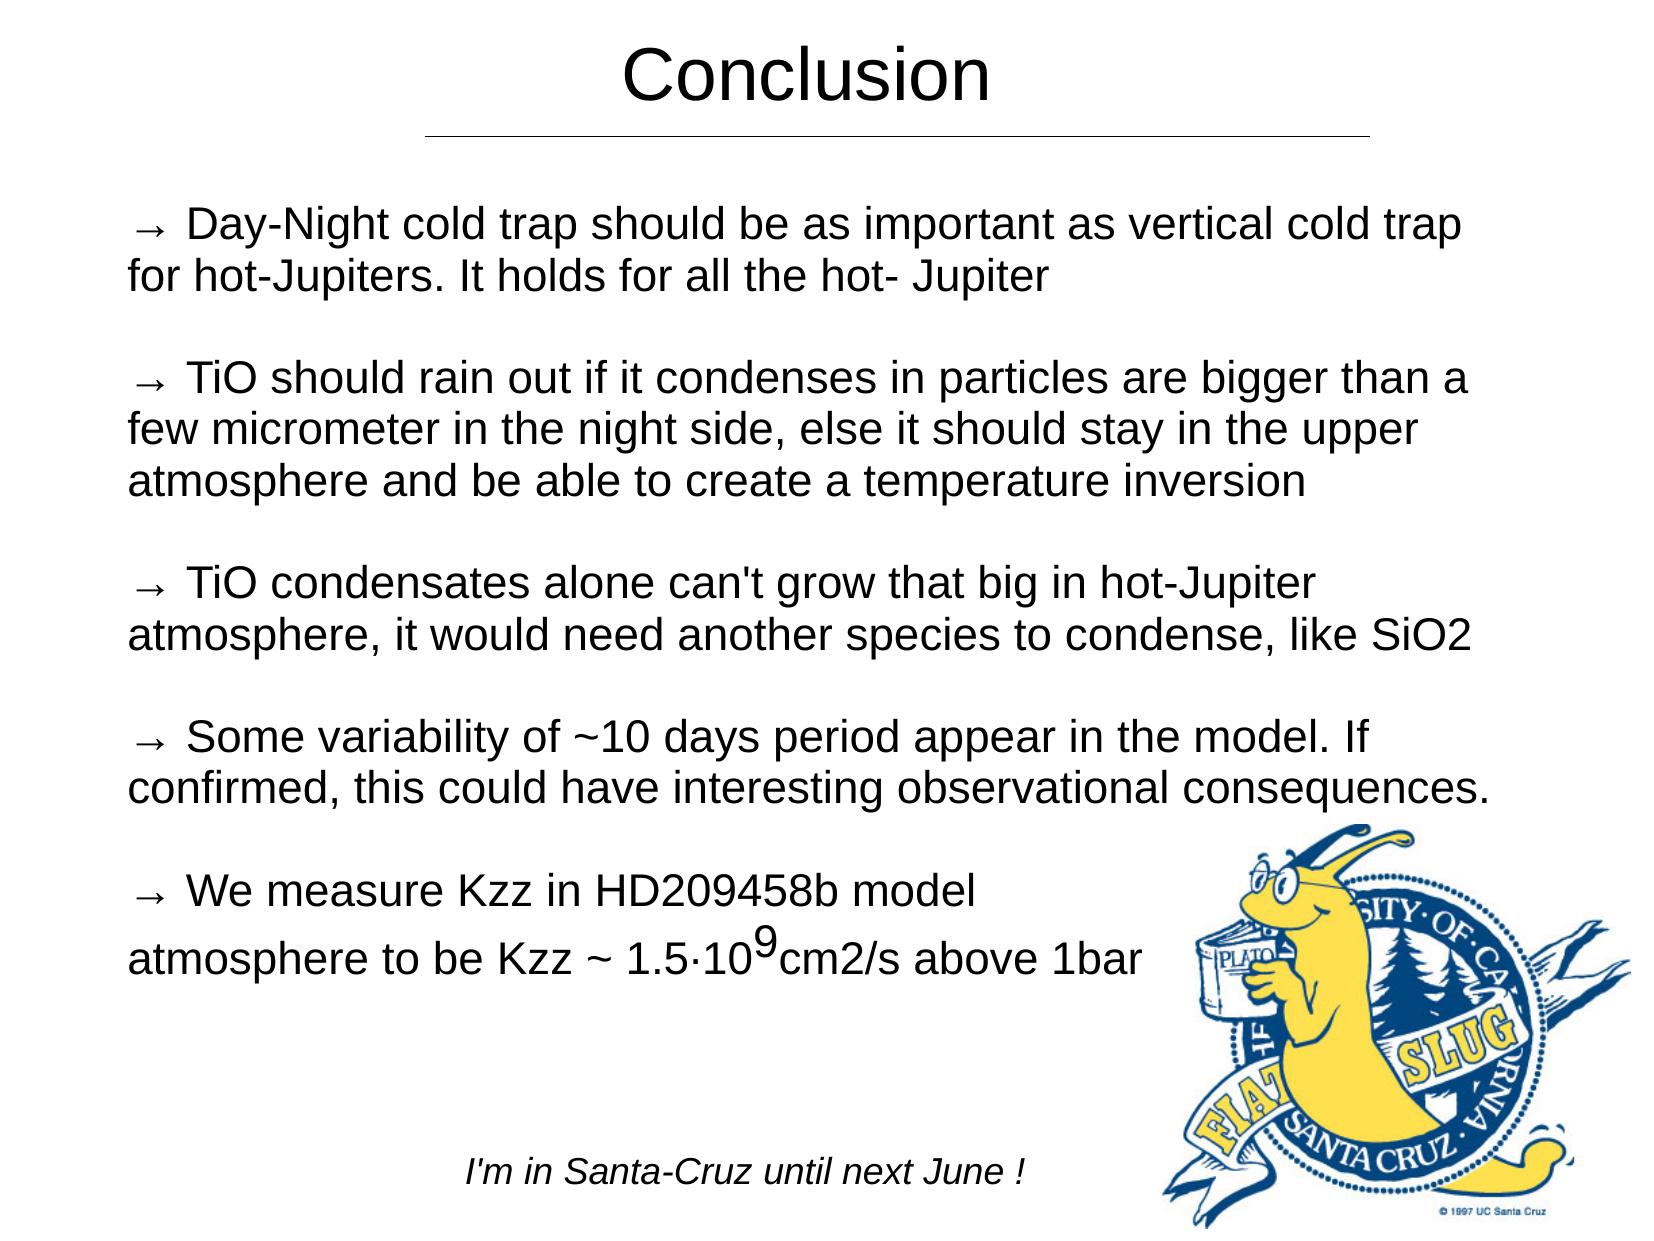

Conclusion
→ Day-Night cold trap should be as important as vertical cold trap for hot-Jupiters. It holds for all the hot- Jupiter
→ TiO should rain out if it condenses in particles are bigger than a few micrometer in the night side, else it should stay in the upper atmosphere and be able to create a temperature inversion
→ TiO condensates alone can't grow that big in hot-Jupiter atmosphere, it would need another species to condense, like SiO2
→ Some variability of ~10 days period appear in the model. If confirmed, this could have interesting observational consequences.
→ We measure Kzz in HD209458b model
atmosphere to be Kzz ~ 1.5∙109cm2/s above 1bar
I'm in Santa-Cruz until next June !